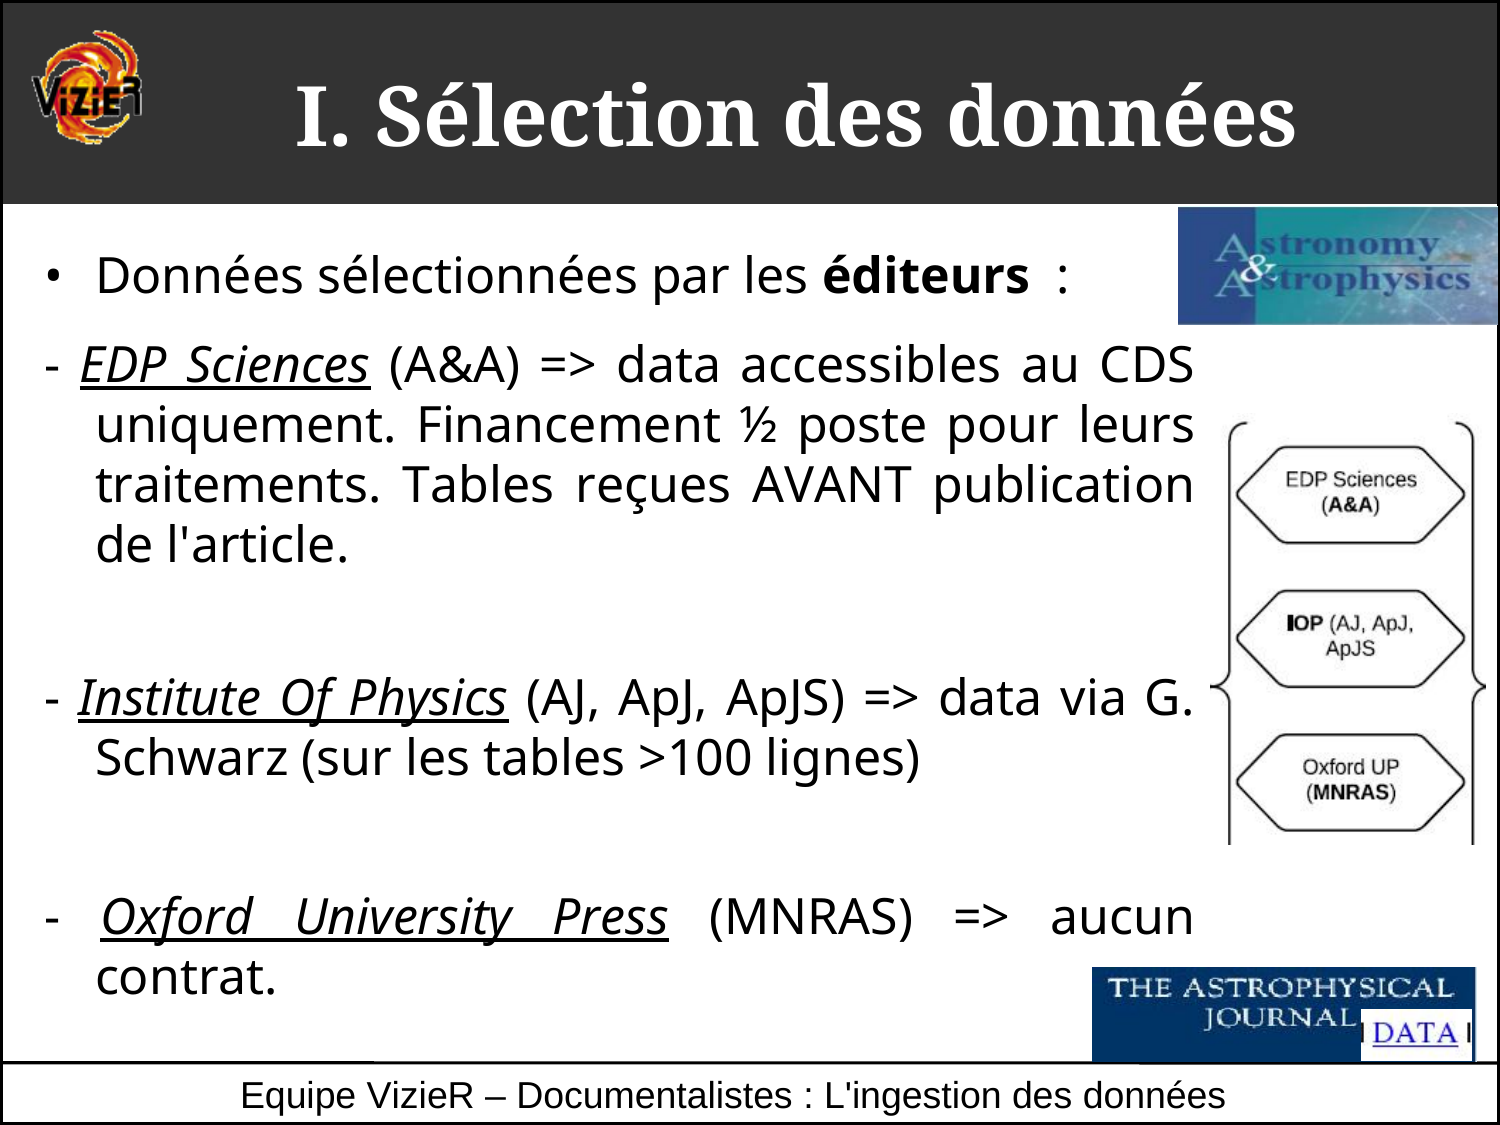

# I. Sélection des données
Données sélectionnées par les éditeurs :
- EDP Sciences (A&A) => data accessibles au CDS uniquement. Financement ½ poste pour leurs traitements. Tables reçues AVANT publication de l'article.
- Institute Of Physics (AJ, ApJ, ApJS) => data via G. Schwarz (sur les tables >100 lignes)‏
- Oxford University Press (MNRAS) => aucun contrat.